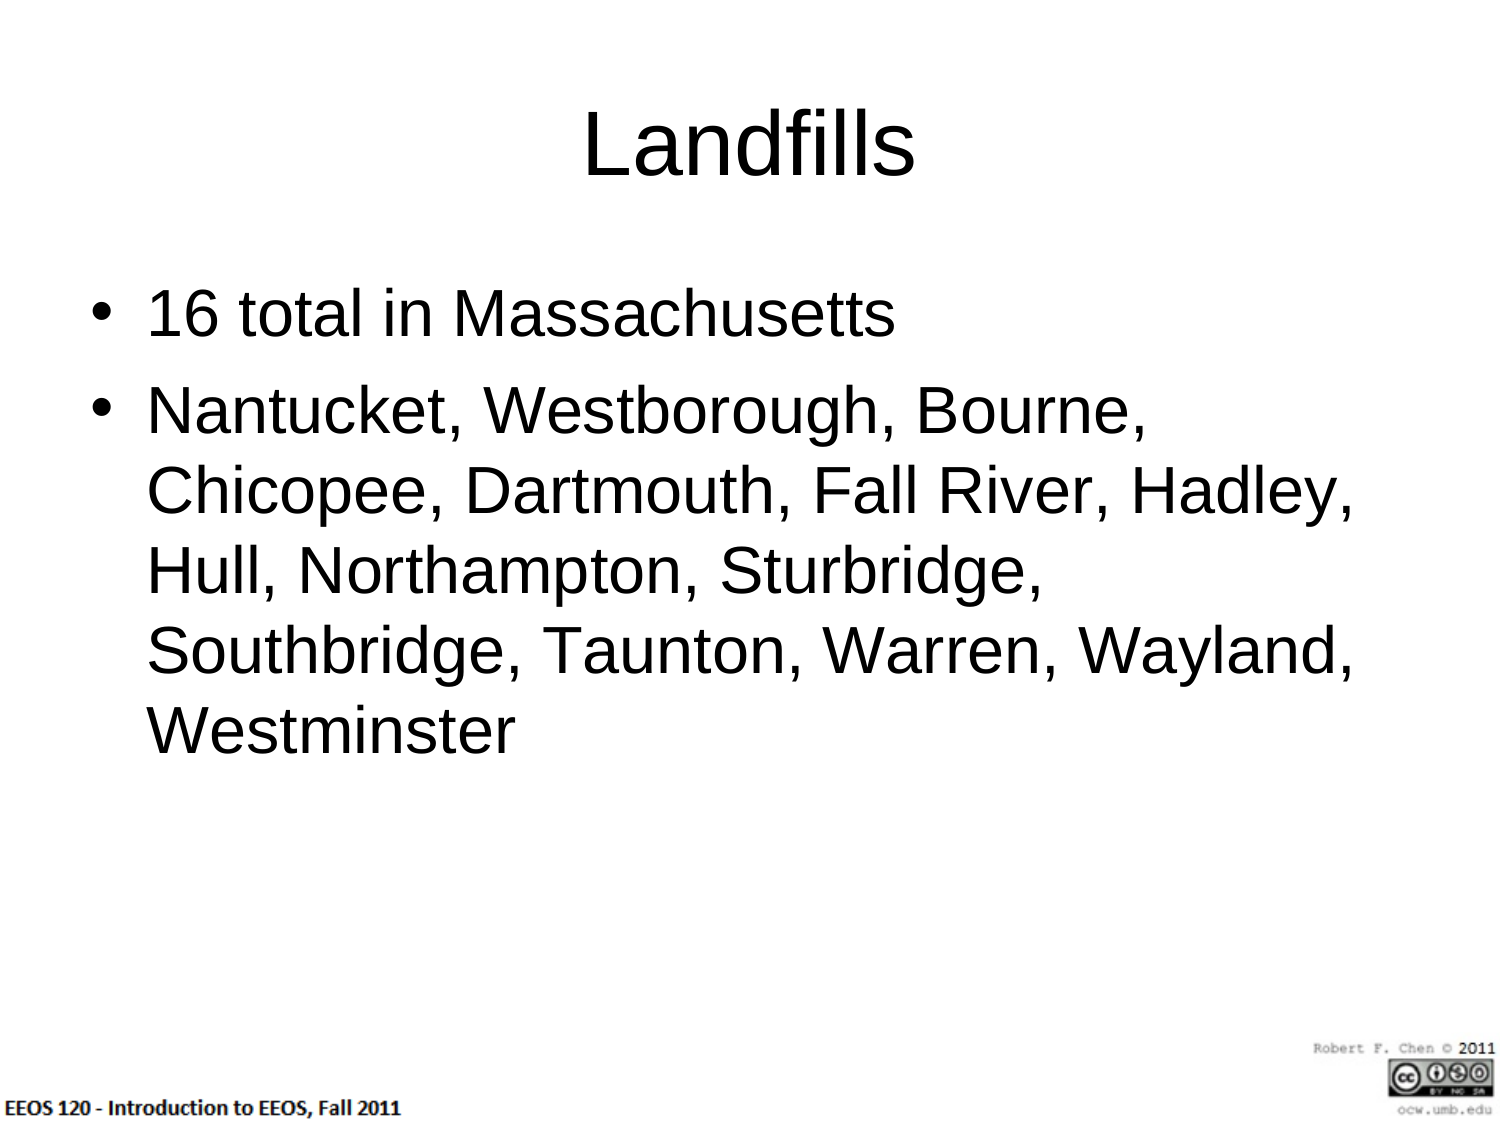

# Landfills
16 total in Massachusetts
Nantucket, Westborough, Bourne, Chicopee, Dartmouth, Fall River, Hadley, Hull, Northampton, Sturbridge, Southbridge, Taunton, Warren, Wayland, Westminster